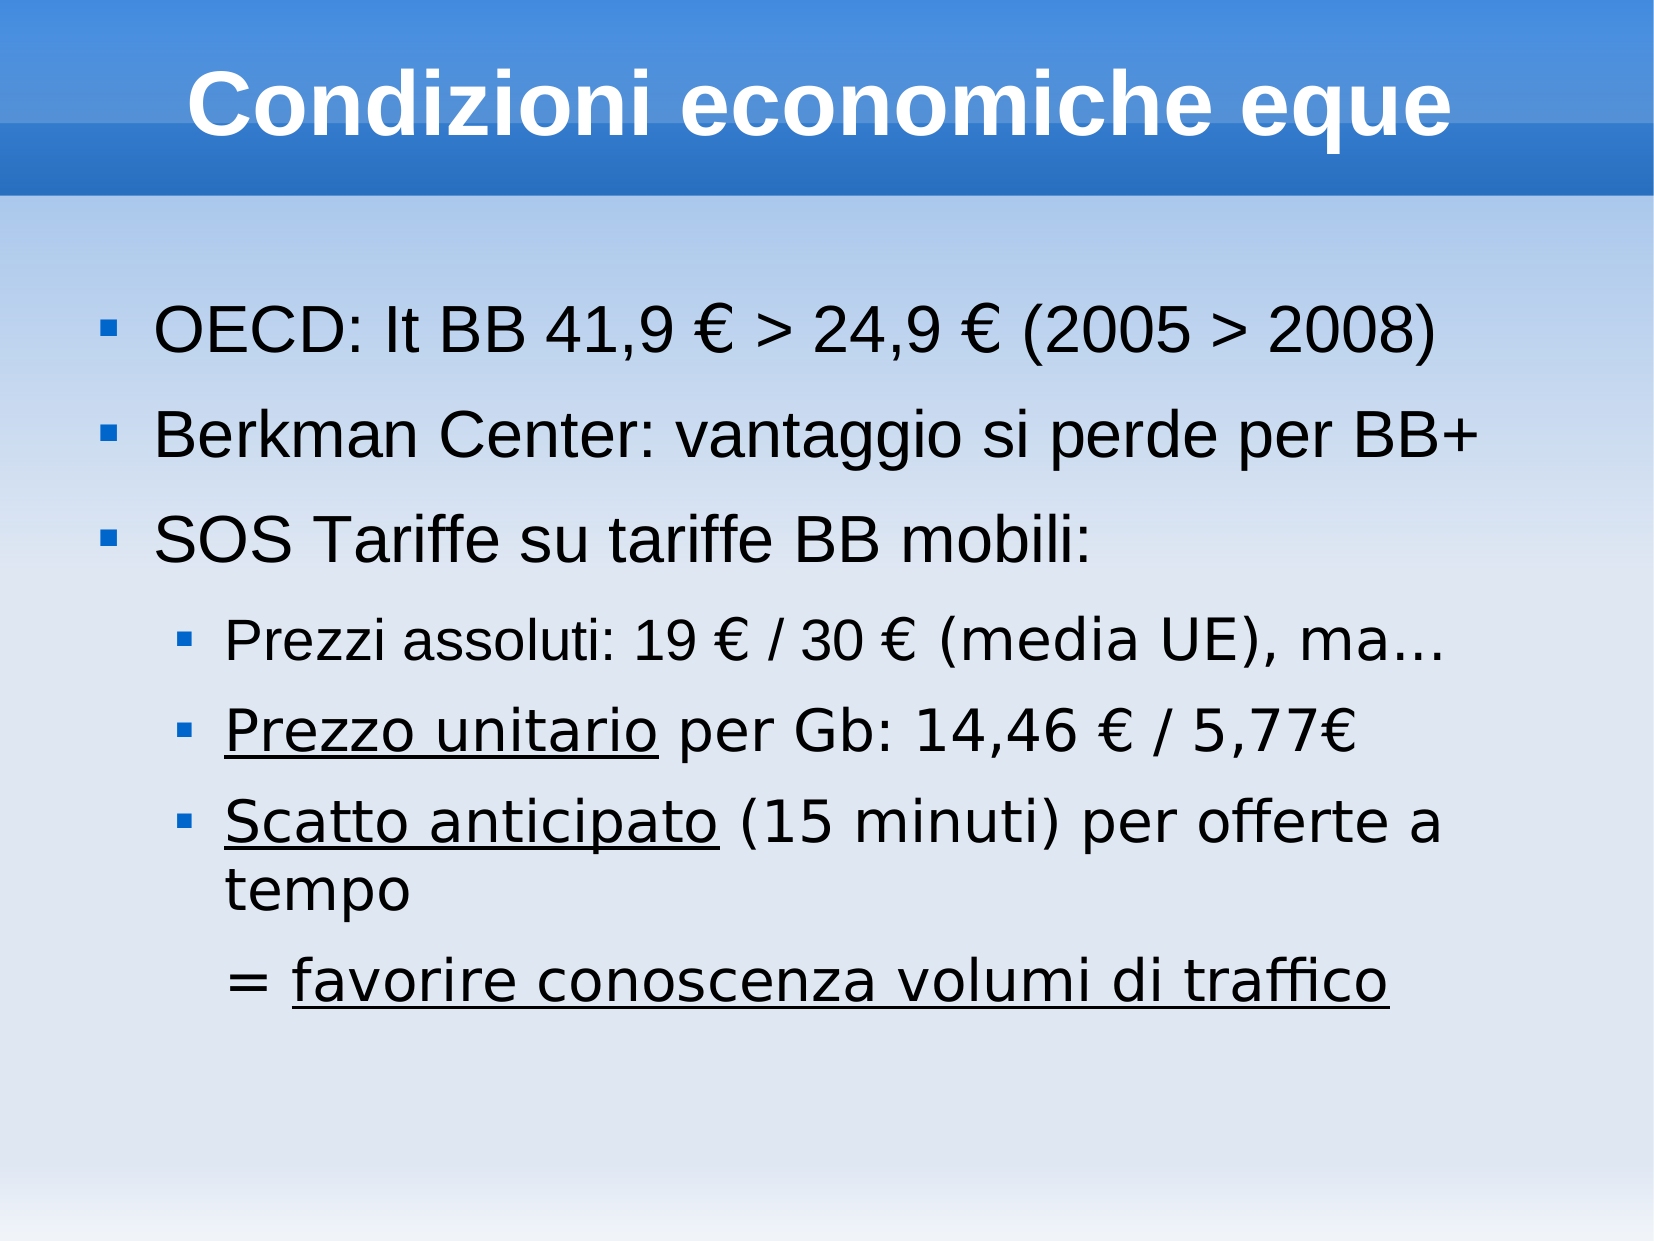

# Condizioni economiche eque
OECD: It BB 41,9 € > 24,9 € (2005 > 2008)
Berkman Center: vantaggio si perde per BB+
SOS Tariffe su tariffe BB mobili:
Prezzi assoluti: 19 € / 30 € (media UE), ma...
Prezzo unitario per Gb: 14,46 € / 5,77€
Scatto anticipato (15 minuti) per offerte a tempo
= favorire conoscenza volumi di traffico